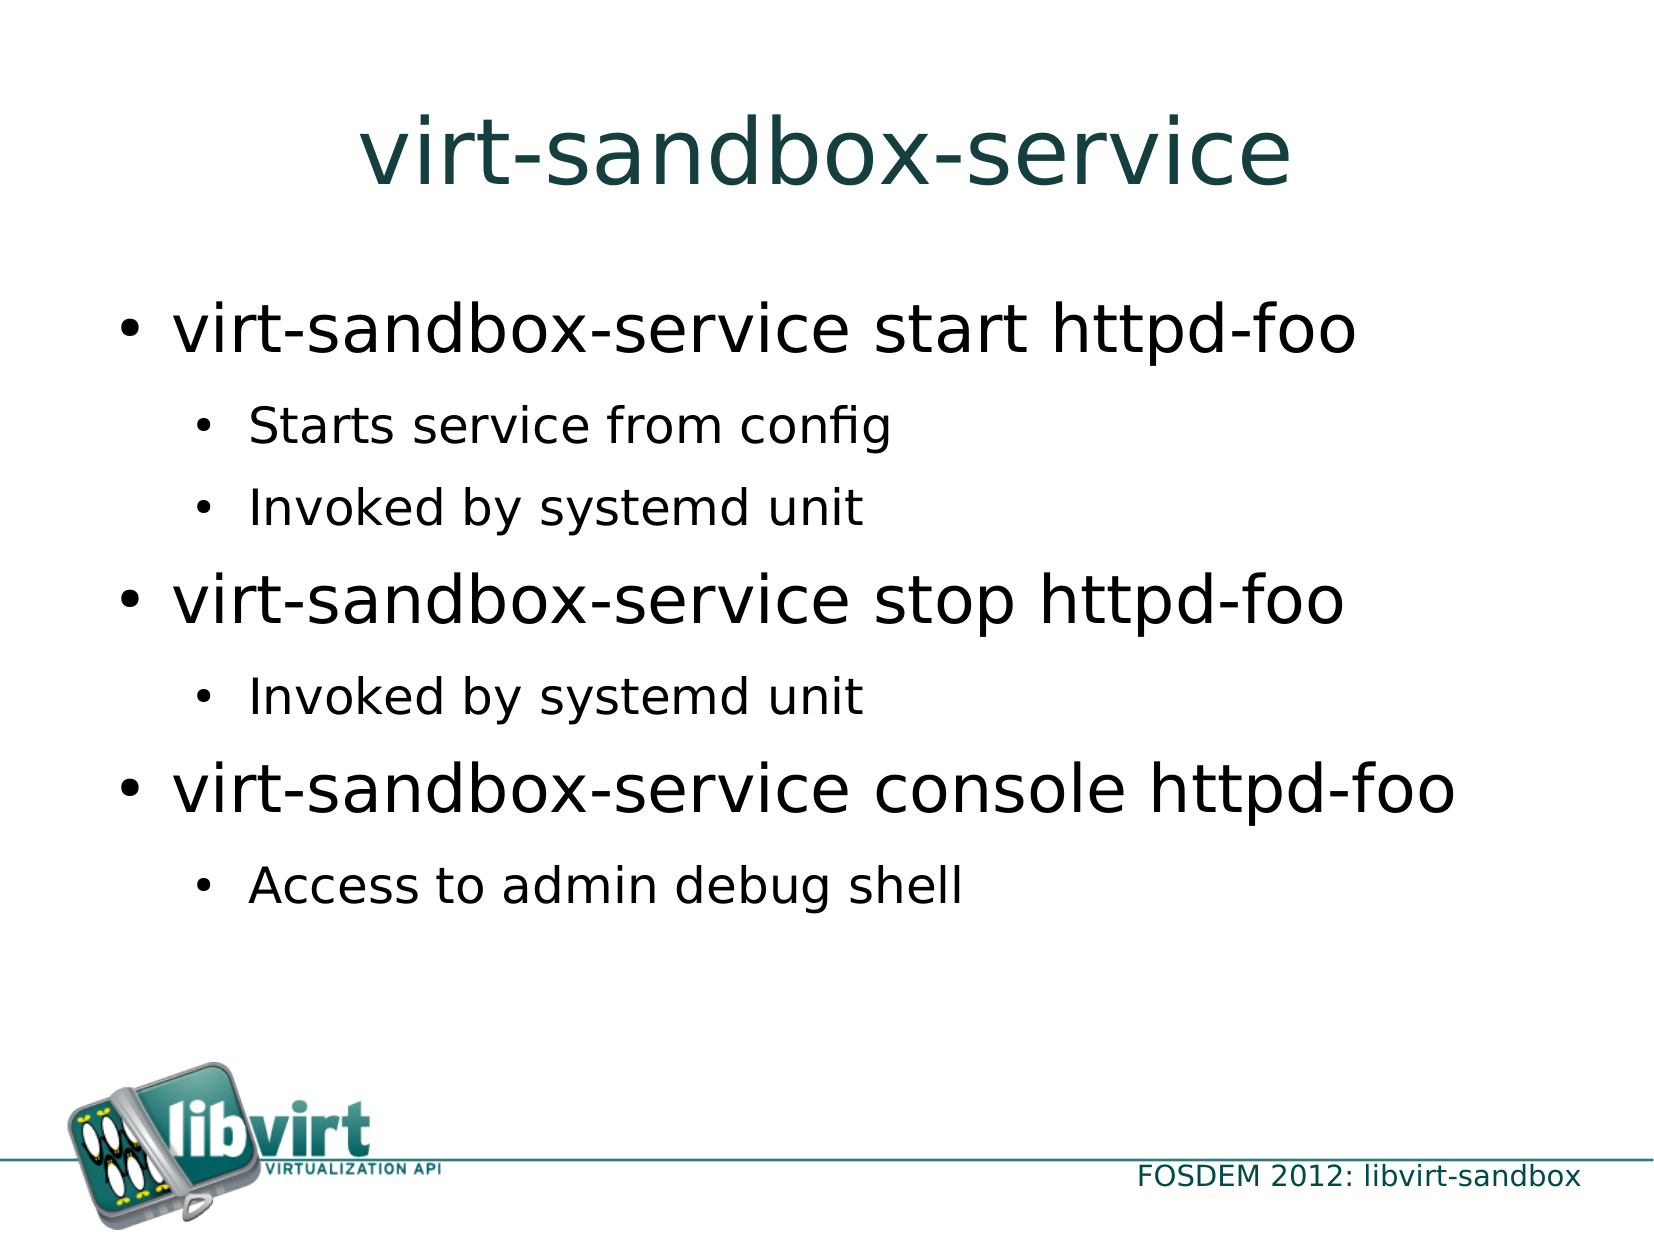

# virt-sandbox-service
virt-sandbox-service start httpd-foo
Starts service from config
Invoked by systemd unit
virt-sandbox-service stop httpd-foo
Invoked by systemd unit
virt-sandbox-service console httpd-foo
Access to admin debug shell
FOSDEM 2012: libvirt-sandbox